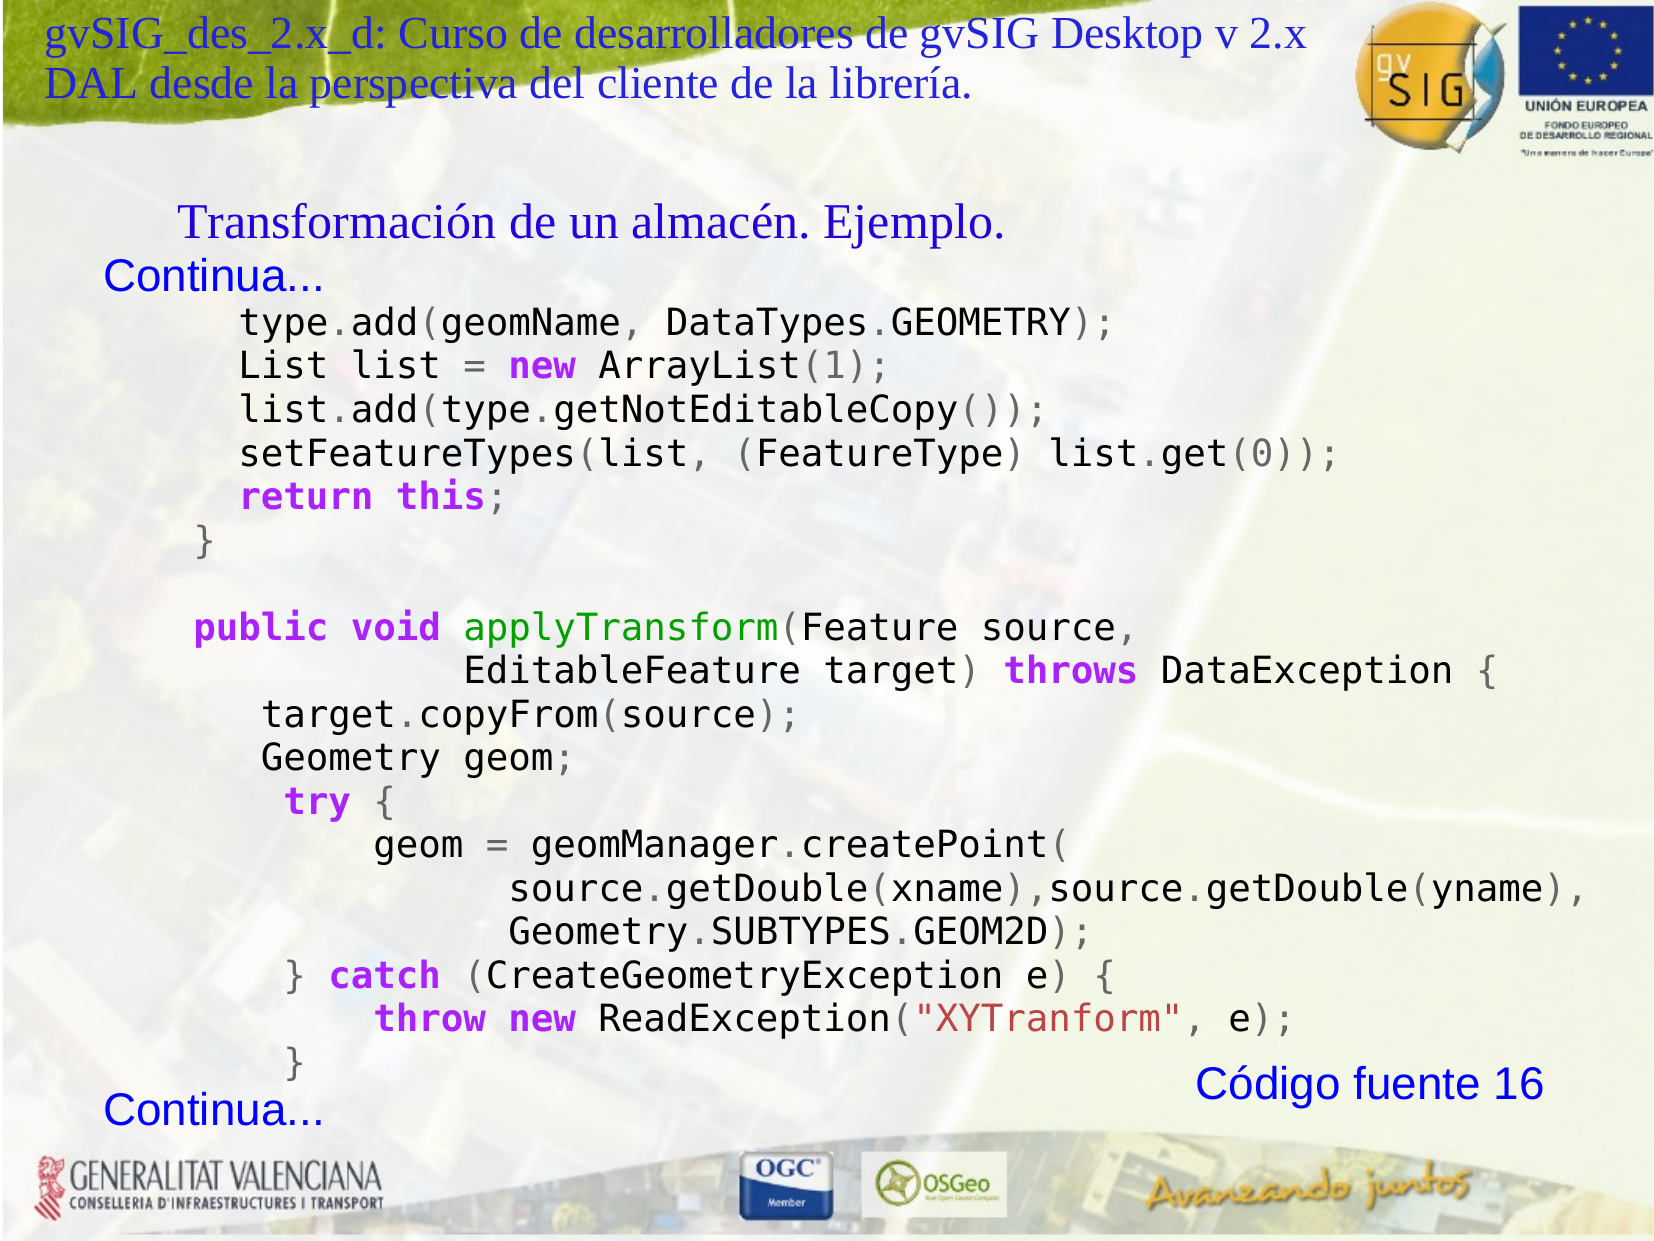

# Transformación de un almacén. Ejemplo.
Continua...
 type.add(geomName, DataTypes.GEOMETRY);
 List list = new ArrayList(1);
 list.add(type.getNotEditableCopy());
 setFeatureTypes(list, (FeatureType) list.get(0));
 return this;
 }
 public void applyTransform(Feature source,
 EditableFeature target) throws DataException {
 target.copyFrom(source);
 Geometry geom;
 try {
 geom = geomManager.createPoint(
 source.getDouble(xname),source.getDouble(yname),
 Geometry.SUBTYPES.GEOM2D);
 } catch (CreateGeometryException e) {
 throw new ReadException("XYTranform", e);
 }
Continua...
Código fuente 16